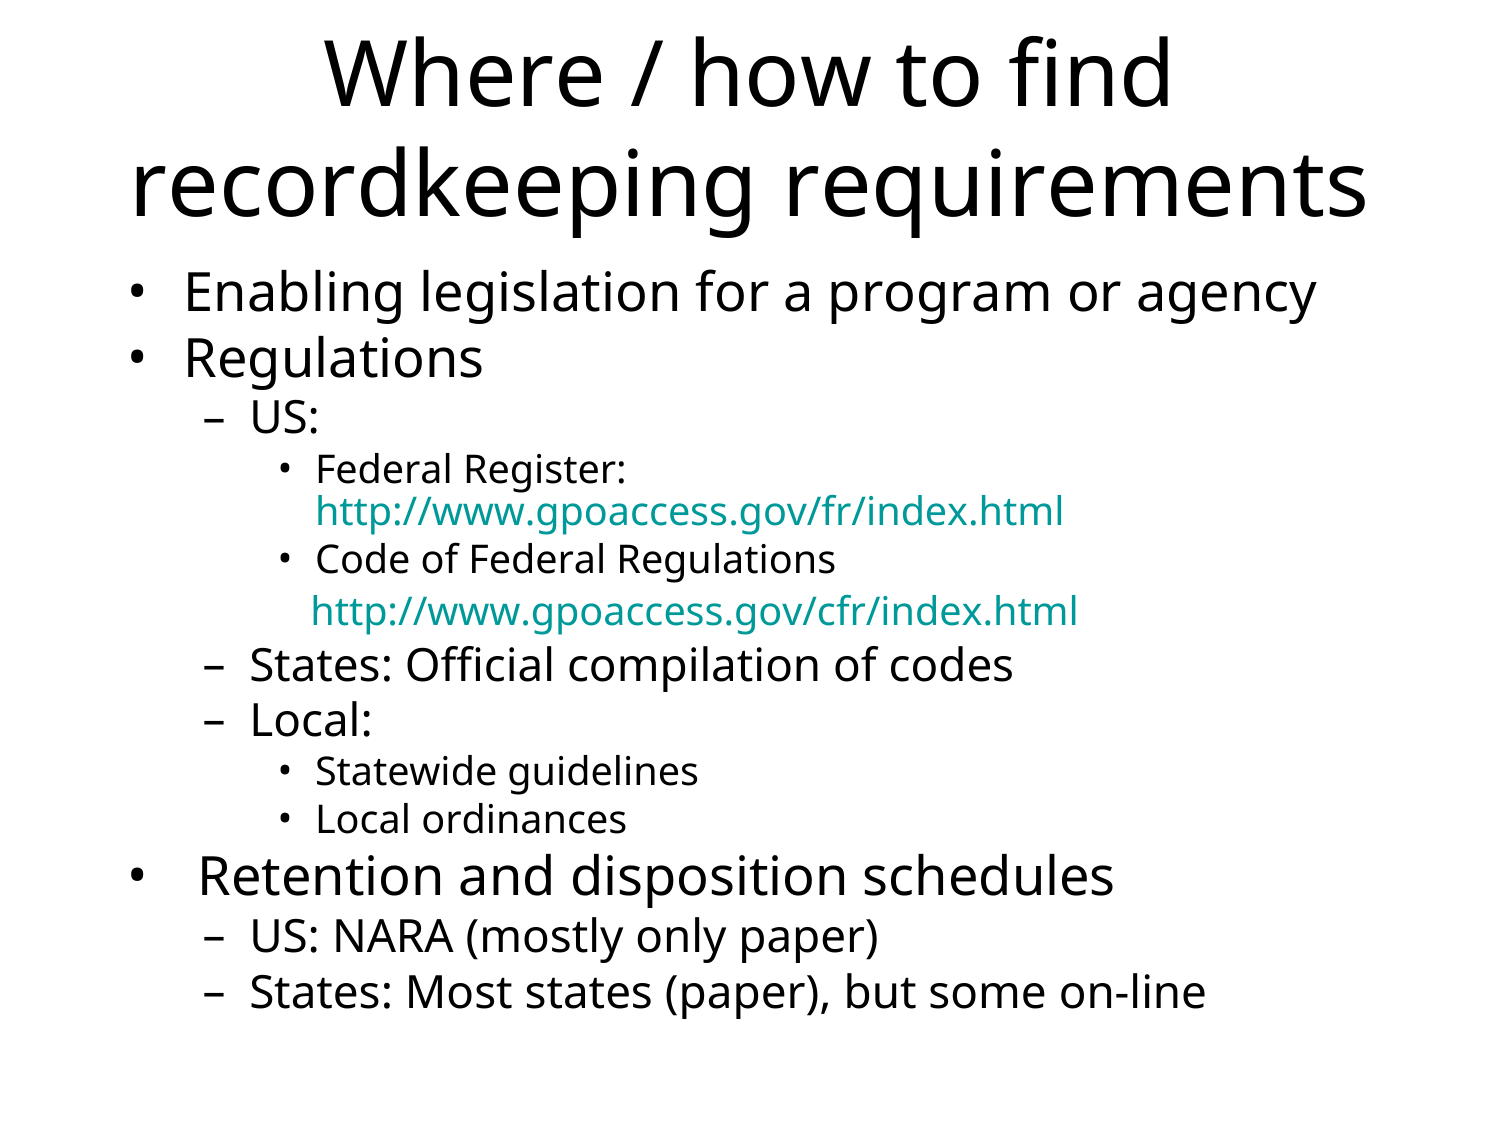

# Where / how to find recordkeeping requirements
Enabling legislation for a program or agency
Regulations
US:
Federal Register: http://www.gpoaccess.gov/fr/index.html
Code of Federal Regulations
 http://www.gpoaccess.gov/cfr/index.html
States: Official compilation of codes
Local:
Statewide guidelines
Local ordinances
 Retention and disposition schedules
US: NARA (mostly only paper)
States: Most states (paper), but some on-line